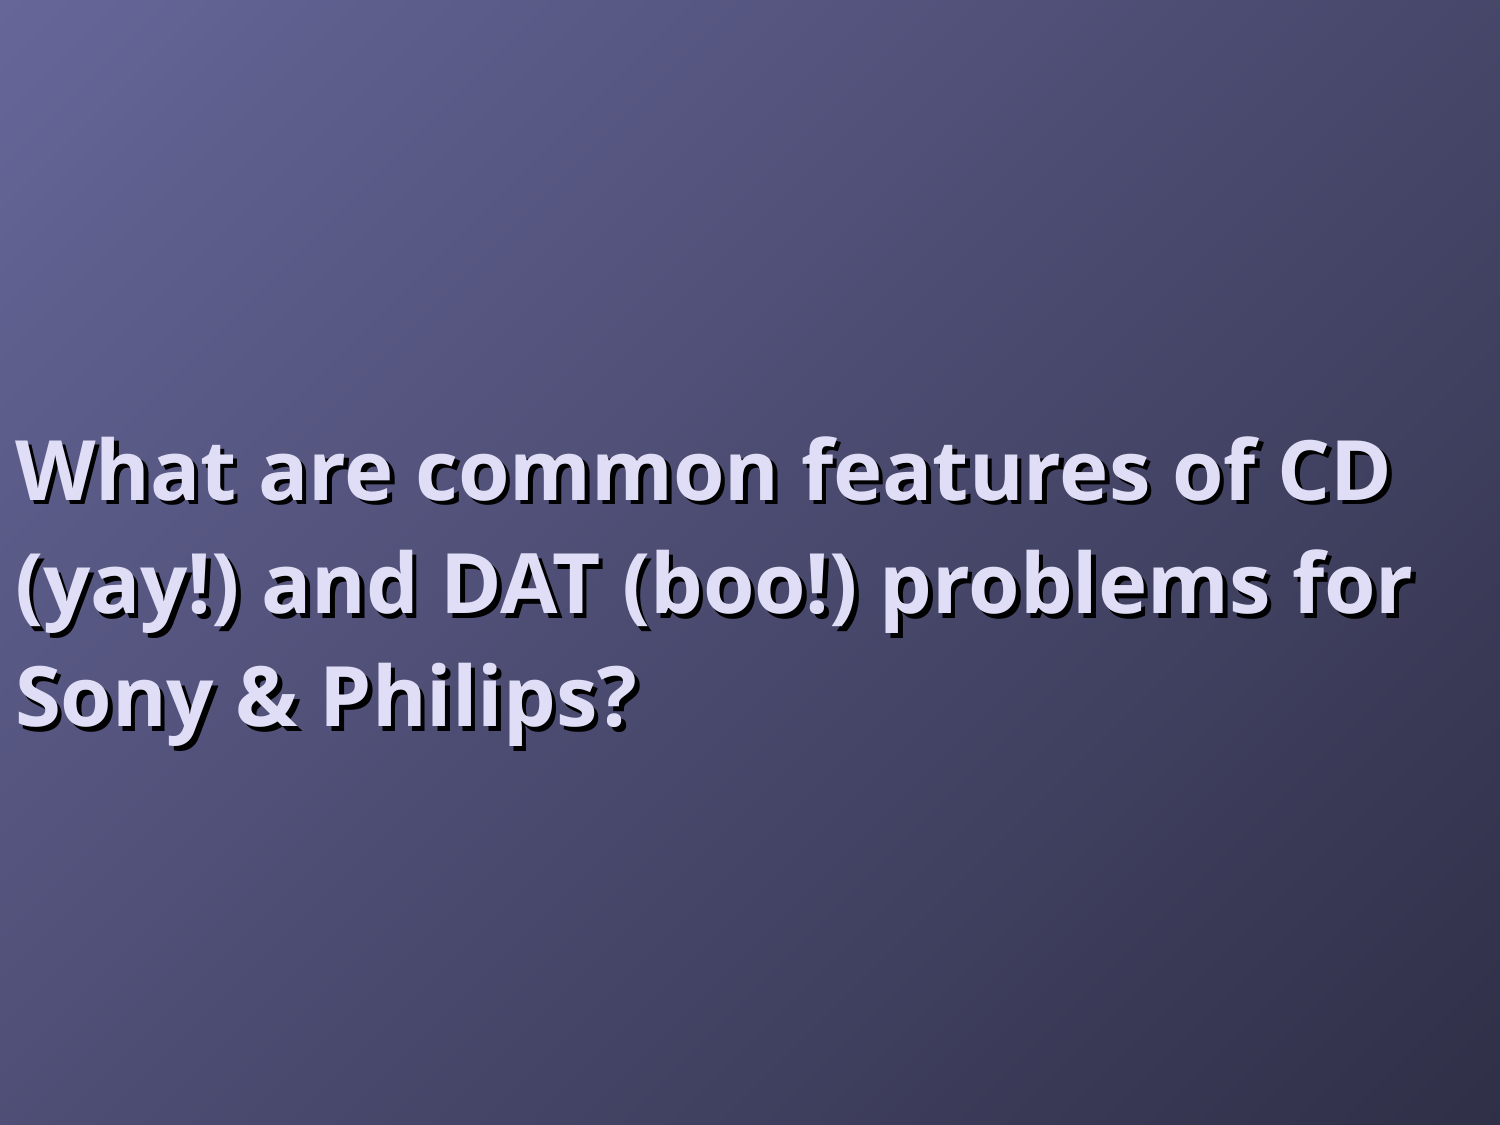

# What are common features of CD (yay!) and DAT (boo!) problems for Sony & Philips?